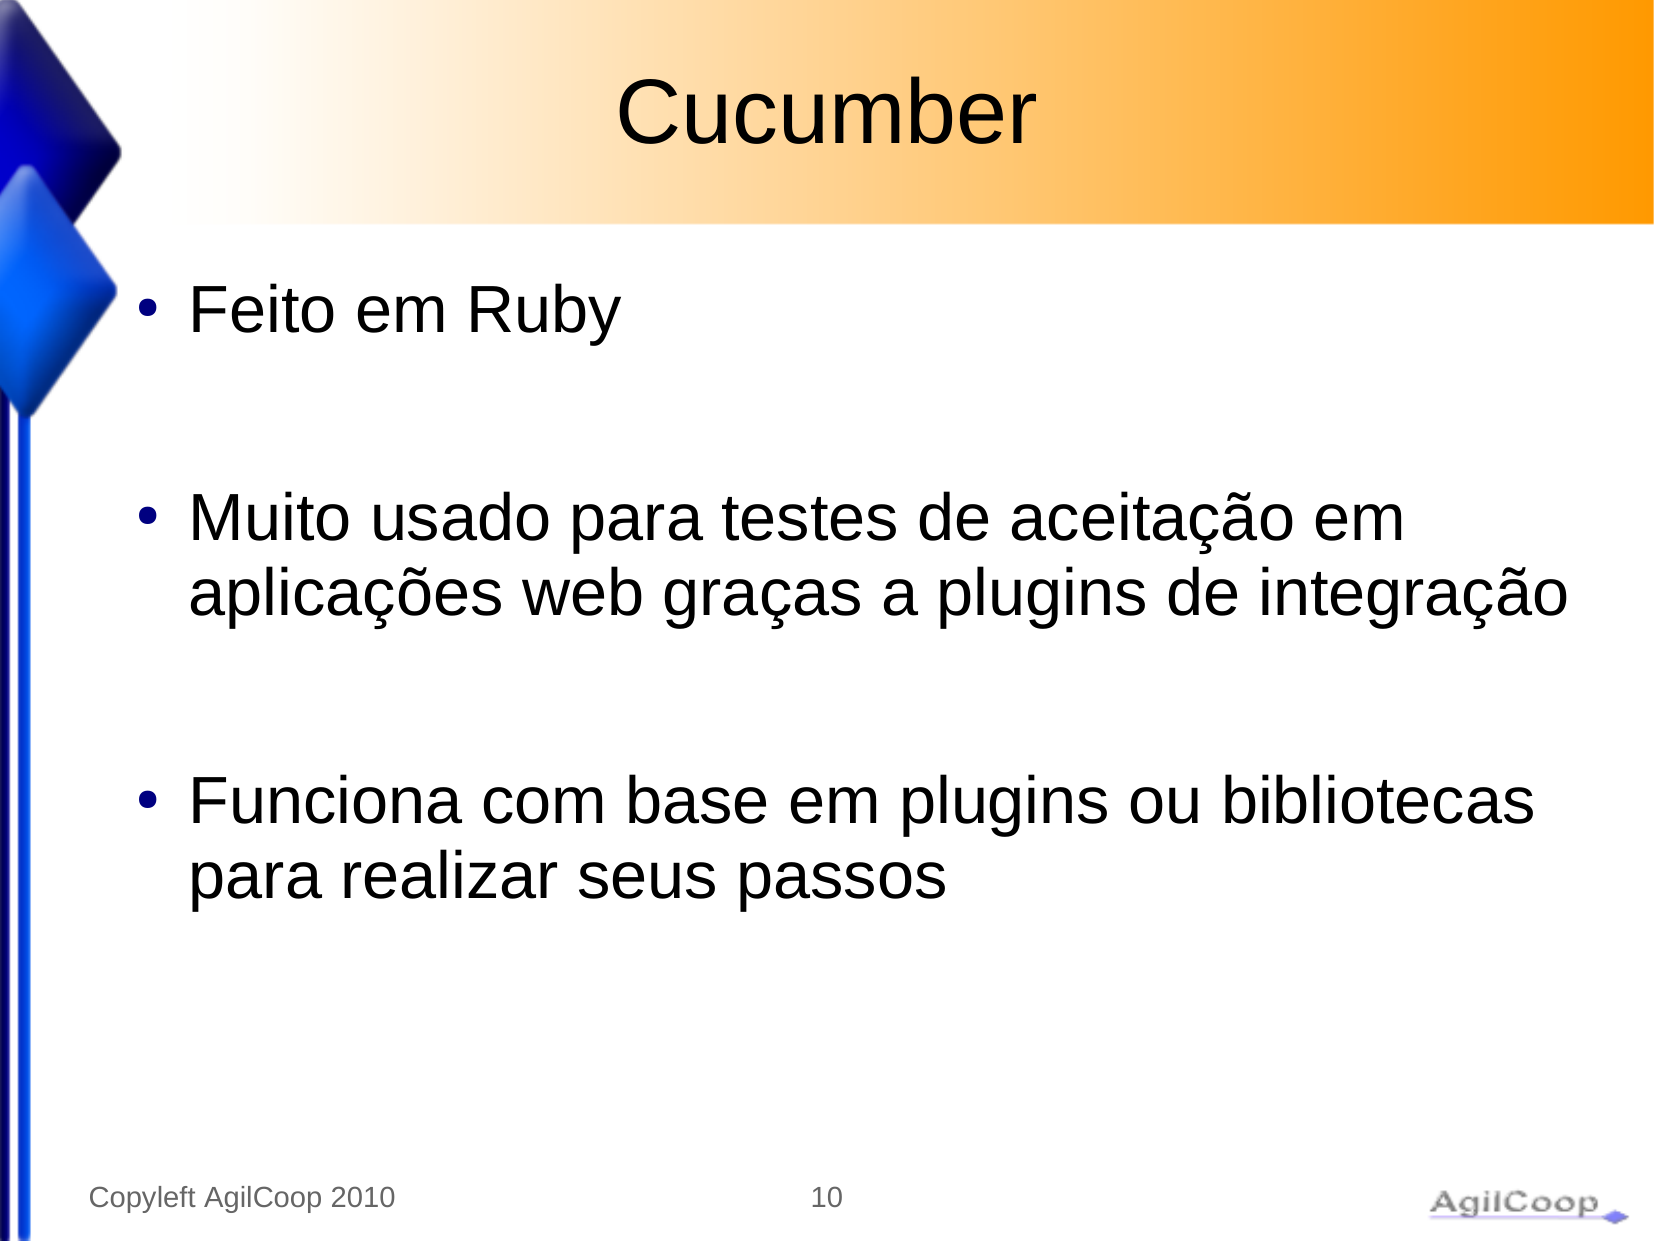

# Cucumber
Feito em Ruby
Muito usado para testes de aceitação em aplicações web graças a plugins de integração
Funciona com base em plugins ou bibliotecas para realizar seus passos
Copyleft AgilCoop 2010
10